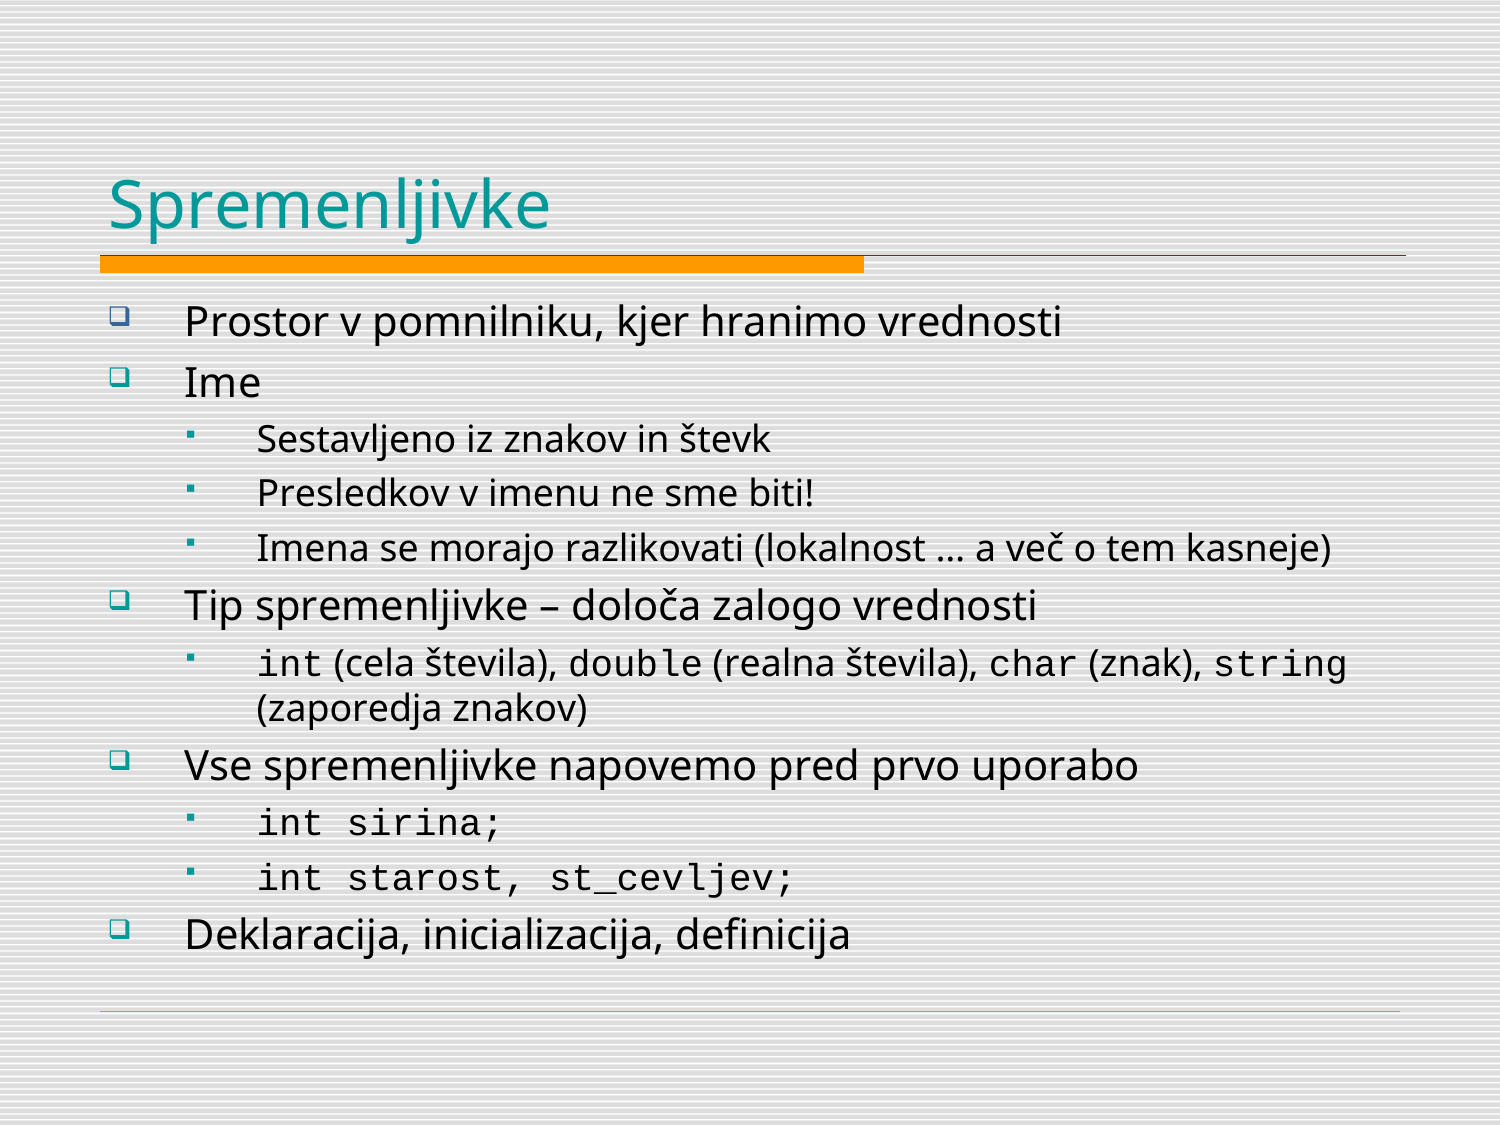

# Spremenljivke
Prostor v pomnilniku, kjer hranimo vrednosti
Ime
Sestavljeno iz znakov in števk
Presledkov v imenu ne sme biti!
Imena se morajo razlikovati (lokalnost … a več o tem kasneje)
Tip spremenljivke – določa zalogo vrednosti
int (cela števila), double (realna števila), char (znak), string (zaporedja znakov)
Vse spremenljivke napovemo pred prvo uporabo
int sirina;
int starost, st_cevljev;
Deklaracija, inicializacija, definicija